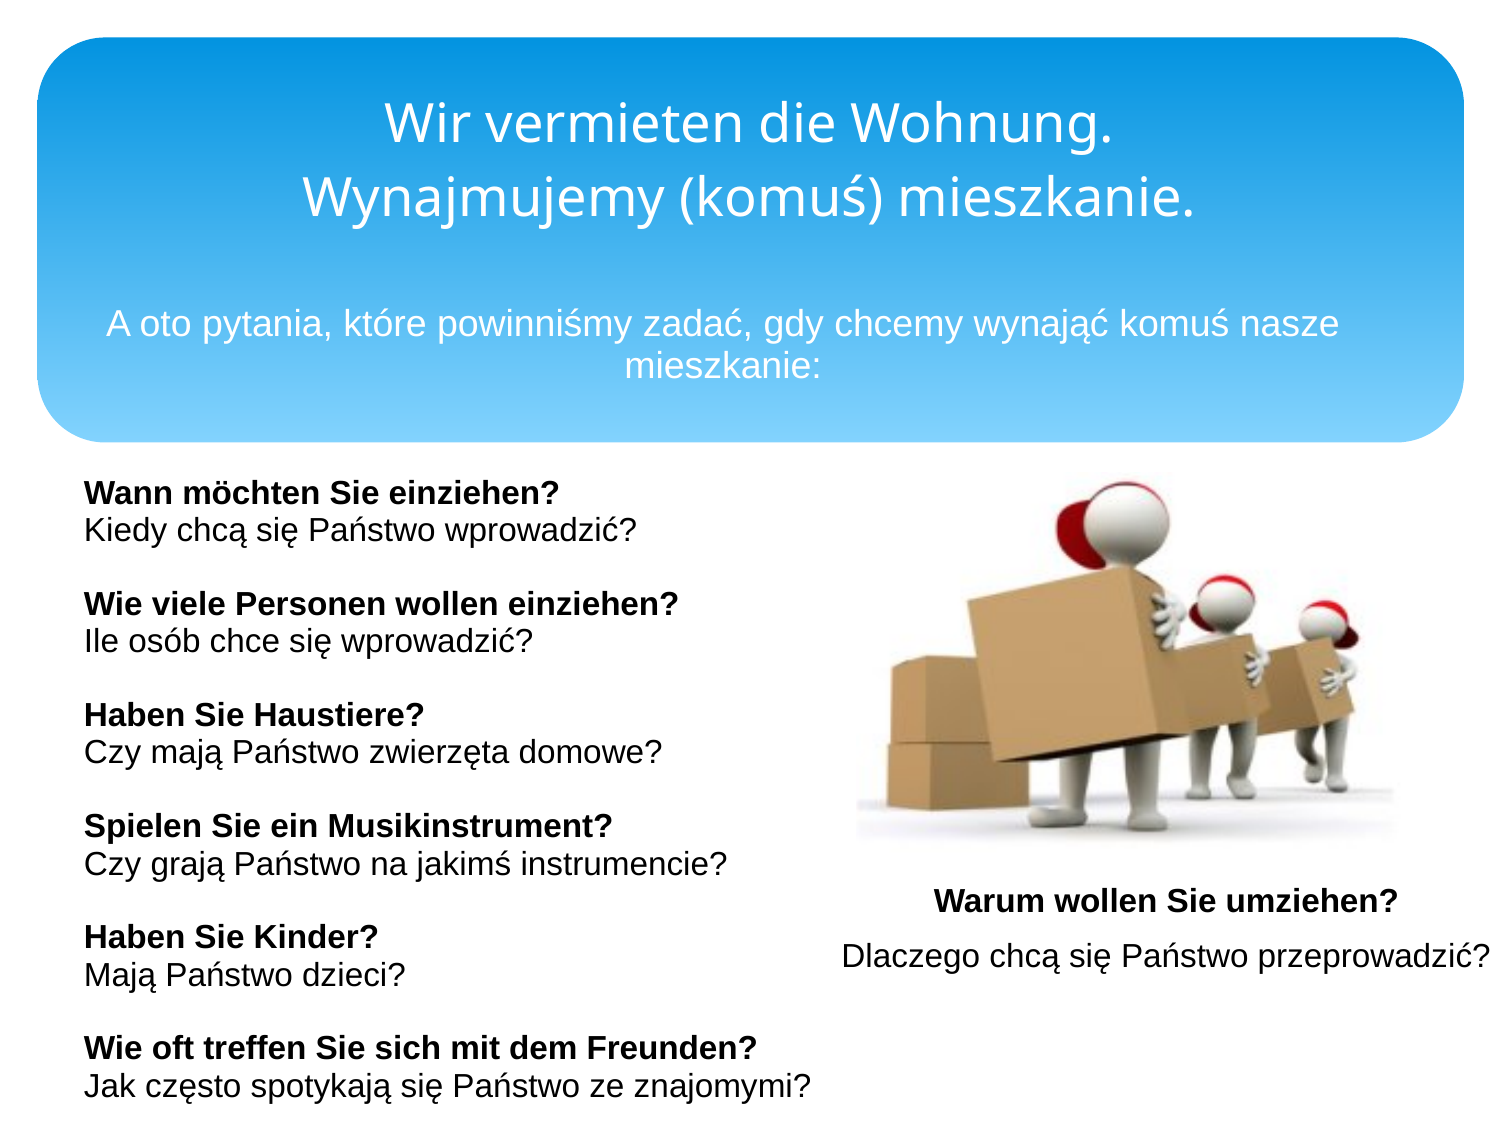

# Wir vermieten die Wohnung. Wynajmujemy (komuś) mieszkanie.
A oto pytania, które powinniśmy zadać, gdy chcemy wynająć komuś nasze
mieszkanie:
Wann möchten Sie einziehen?
Kiedy chcą się Państwo wprowadzić?
Wie viele Personen wollen einziehen?
Ile osób chce się wprowadzić?
Haben Sie Haustiere?
Czy mają Państwo zwierzęta domowe?
Spielen Sie ein Musikinstrument?
Czy grają Państwo na jakimś instrumencie?
Haben Sie Kinder?
Mają Państwo dzieci?
Wie oft treffen Sie sich mit dem Freunden?
Jak często spotykają się Państwo ze znajomymi?
Warum wollen Sie umziehen?
Dlaczego chcą się Państwo przeprowadzić?